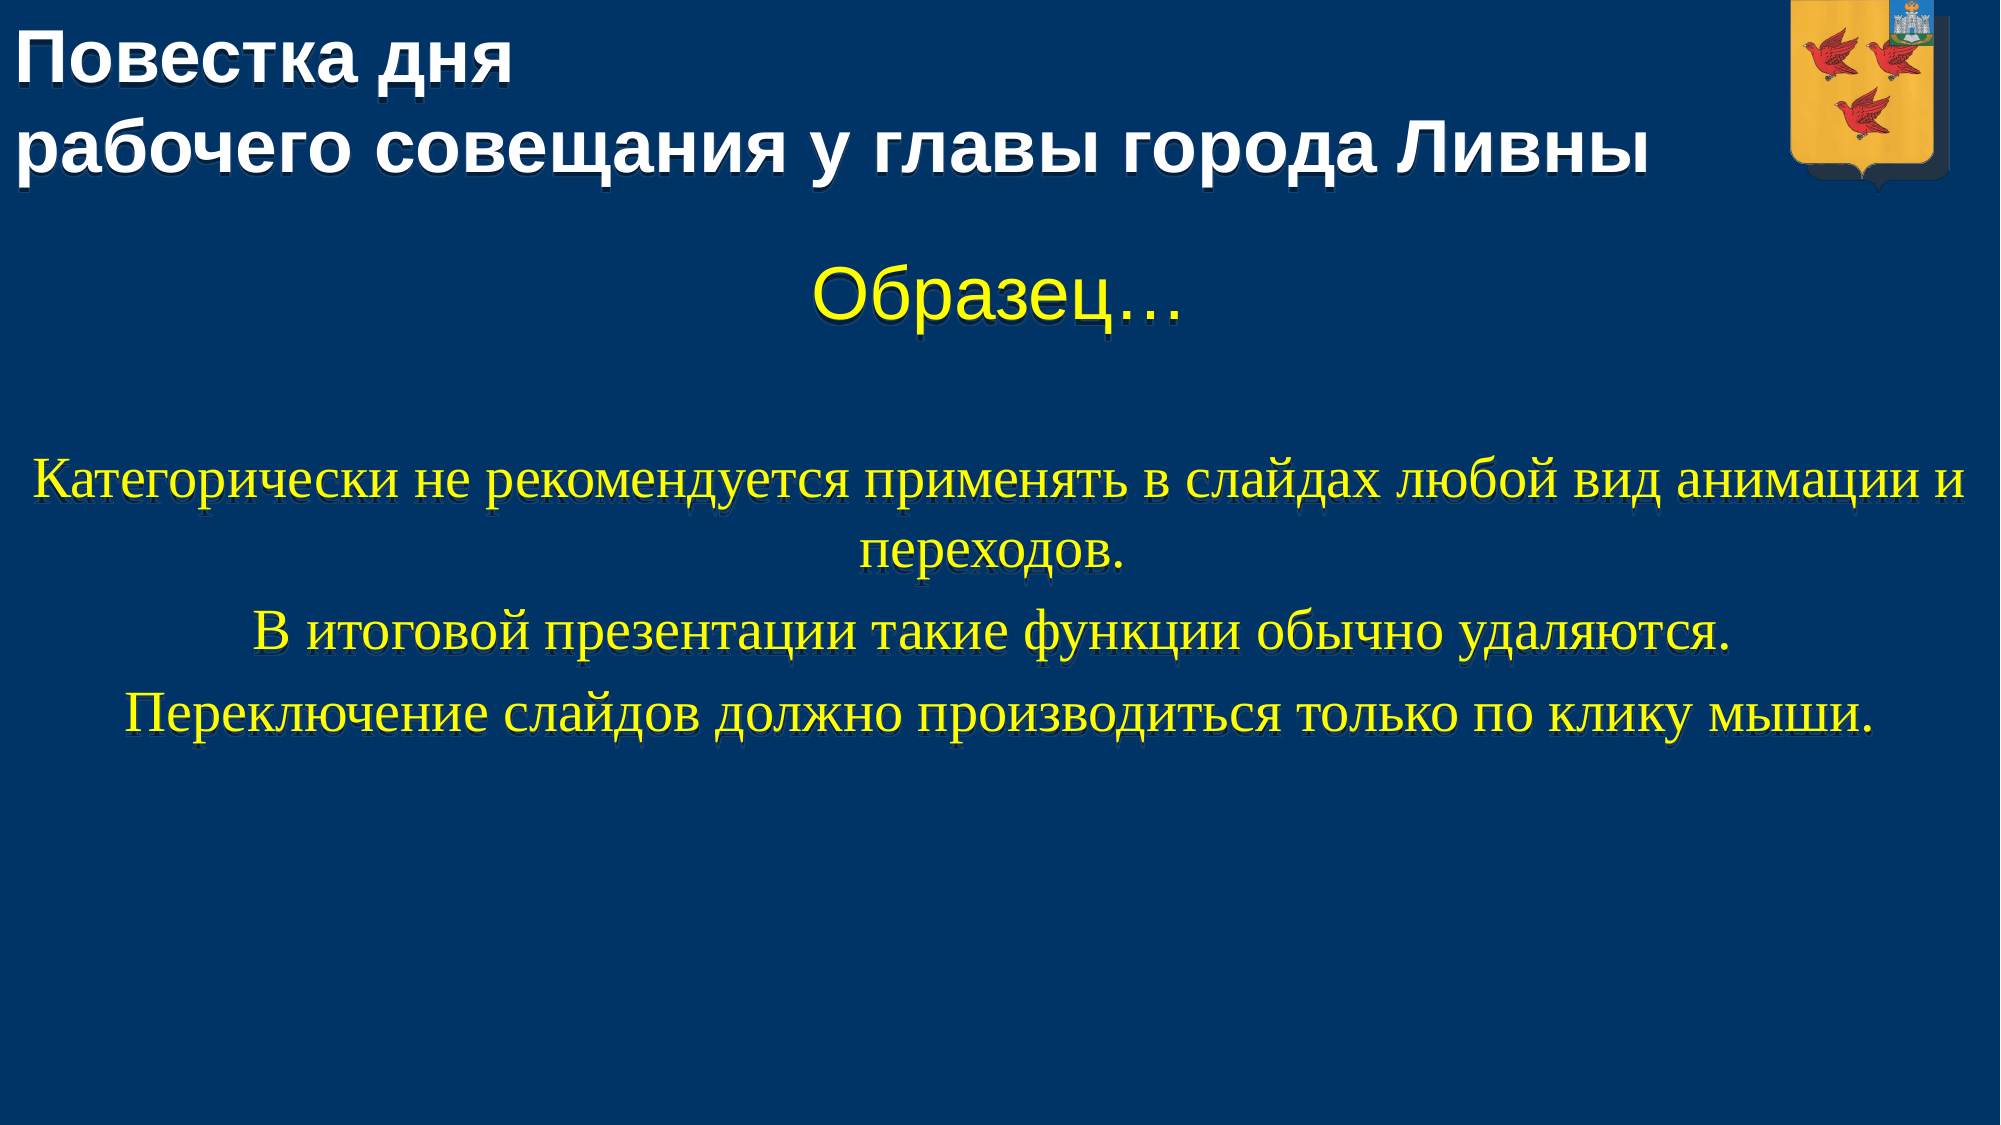

Повестка дня
рабочего совещания у главы города Ливны
Образец…
Категорически не рекомендуется применять в слайдах любой вид анимации и переходов.
В итоговой презентации такие функции обычно удаляются.
Переключение слайдов должно производиться только по клику мыши.